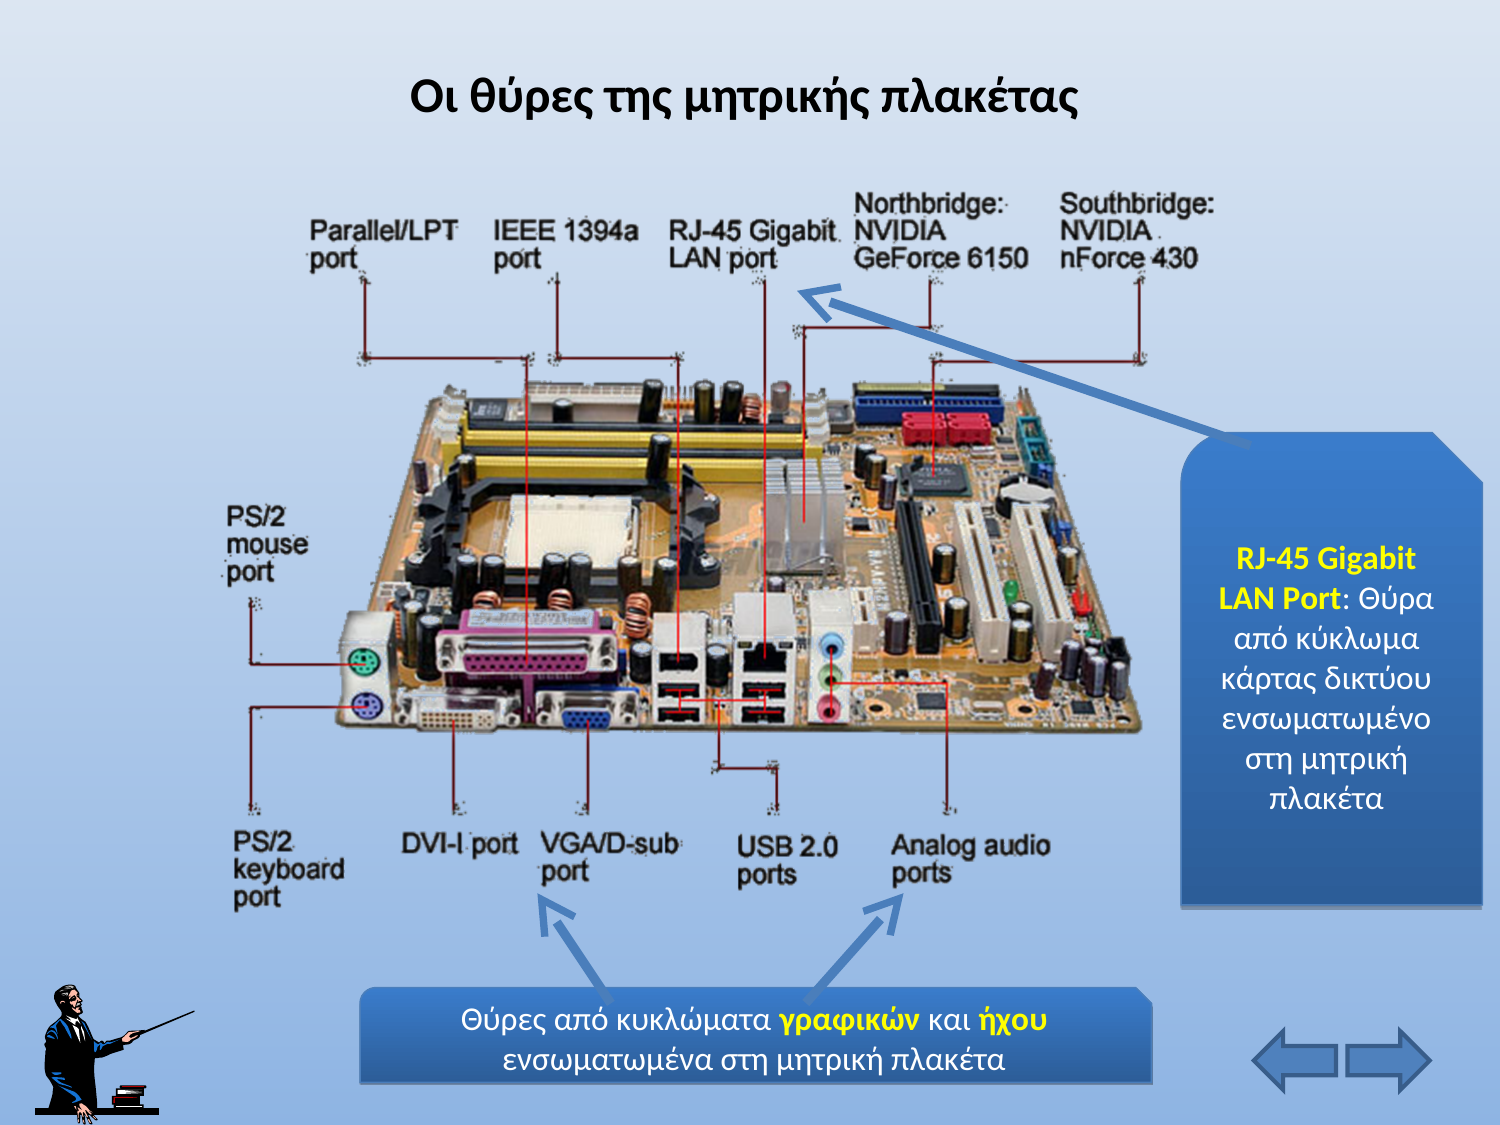

# Οι θύρες της μητρικής πλακέτας
RJ-45 Gigabit LAN Port: Θύρα από κύκλωμα κάρτας δικτύου ενσωματωμένο στη μητρική πλακέτα
Θύρες από κυκλώματα γραφικών και ήχου ενσωματωμένα στη μητρική πλακέτα